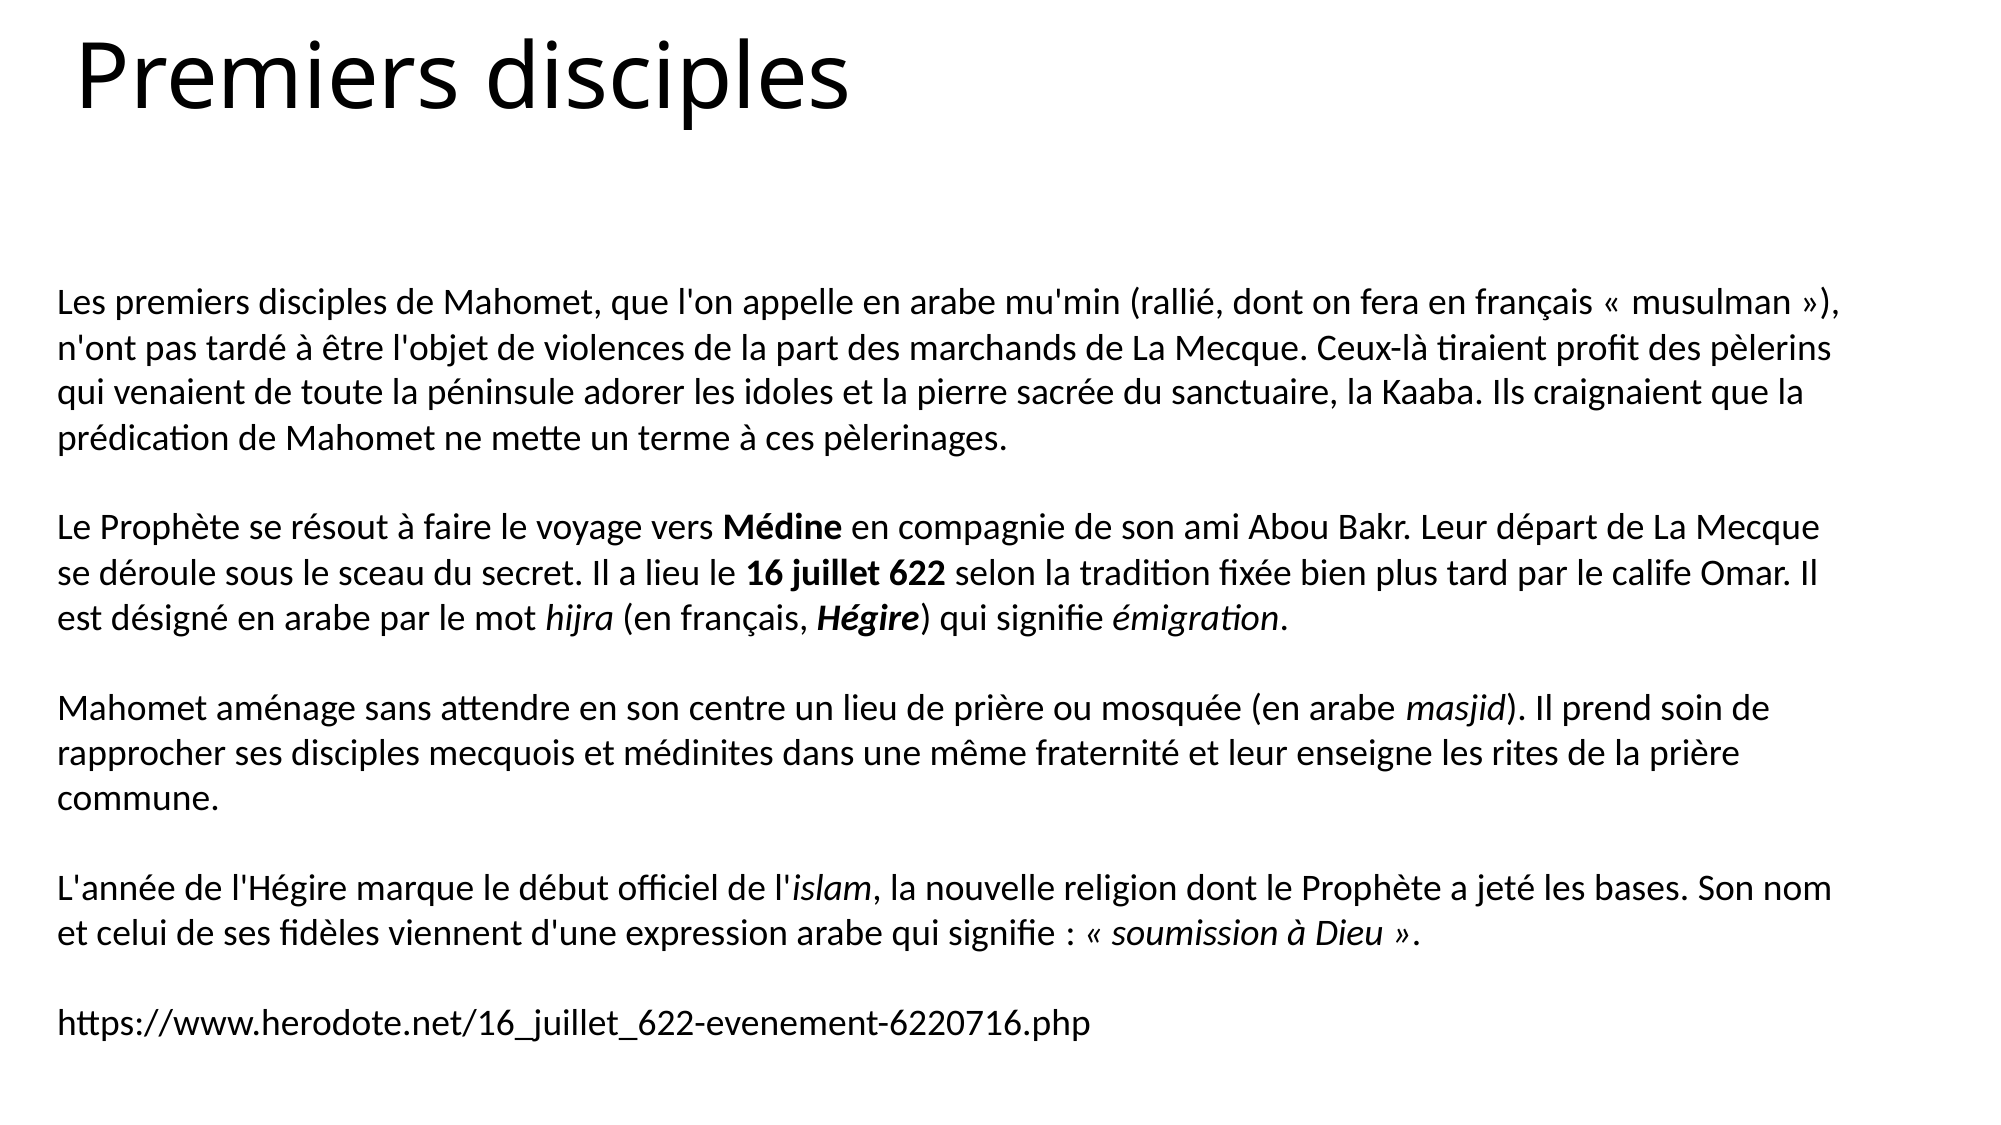

Premiers disciples
Les premiers disciples de Mahomet, que l'on appelle en arabe mu'min (rallié, dont on fera en français « musulman »), n'ont pas tardé à être l'objet de violences de la part des marchands de La Mecque. Ceux-là tiraient profit des pèlerins qui venaient de toute la péninsule adorer les idoles et la pierre sacrée du sanctuaire, la Kaaba. Ils craignaient que la prédication de Mahomet ne mette un terme à ces pèlerinages.
Le Prophète se résout à faire le voyage vers Médine en compagnie de son ami Abou Bakr. Leur départ de La Mecque se déroule sous le sceau du secret. Il a lieu le 16 juillet 622 selon la tradition fixée bien plus tard par le calife Omar. Il est désigné en arabe par le mot hijra (en français, Hégire) qui signifie émigration.
Mahomet aménage sans attendre en son centre un lieu de prière ou mosquée (en arabe masjid). Il prend soin de rapprocher ses disciples mecquois et médinites dans une même fraternité et leur enseigne les rites de la prière commune.
L'année de l'Hégire marque le début officiel de l'islam, la nouvelle religion dont le Prophète a jeté les bases. Son nom et celui de ses fidèles viennent d'une expression arabe qui signifie : « soumission à Dieu ».
https://www.herodote.net/16_juillet_622-evenement-6220716.php